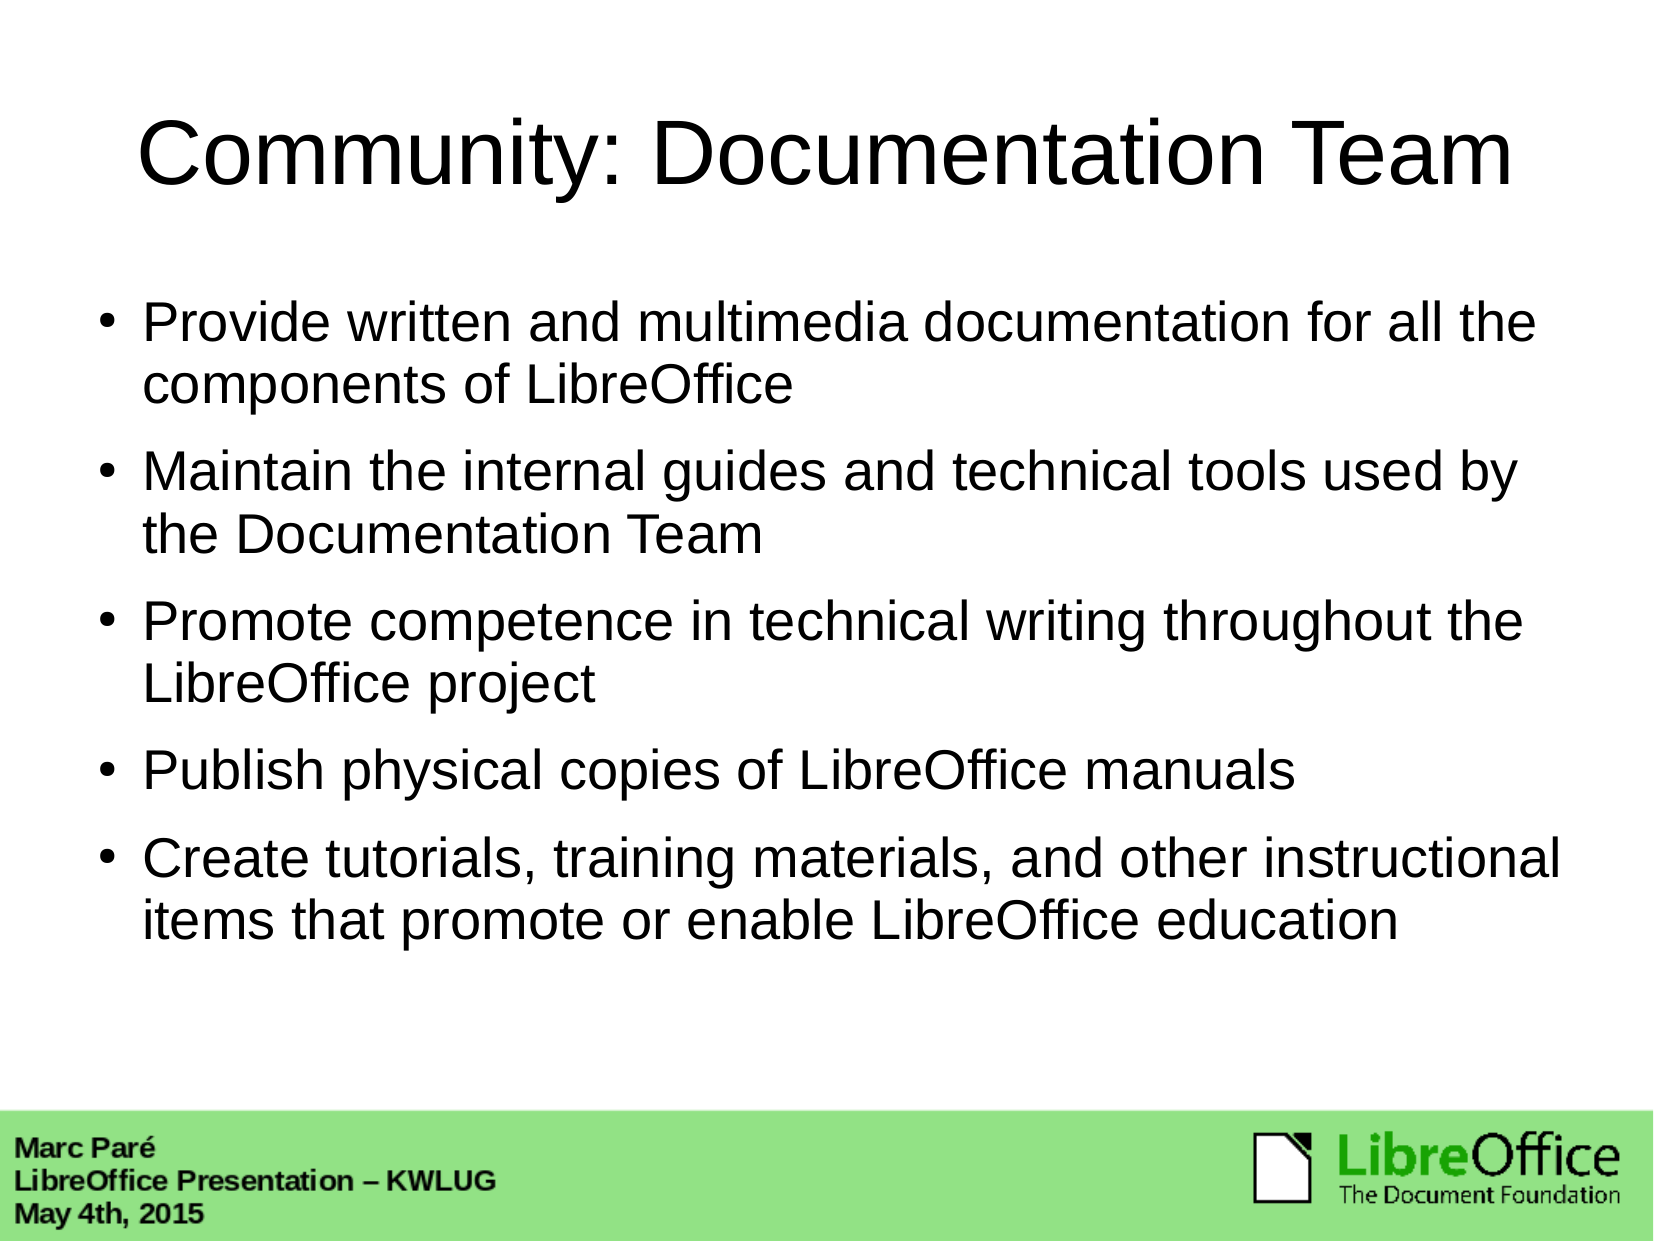

# Community: Documentation Team
Provide written and multimedia documentation for all the components of LibreOffice
Maintain the internal guides and technical tools used by the Documentation Team
Promote competence in technical writing throughout the LibreOffice project
Publish physical copies of LibreOffice manuals
Create tutorials, training materials, and other instructional items that promote or enable LibreOffice education